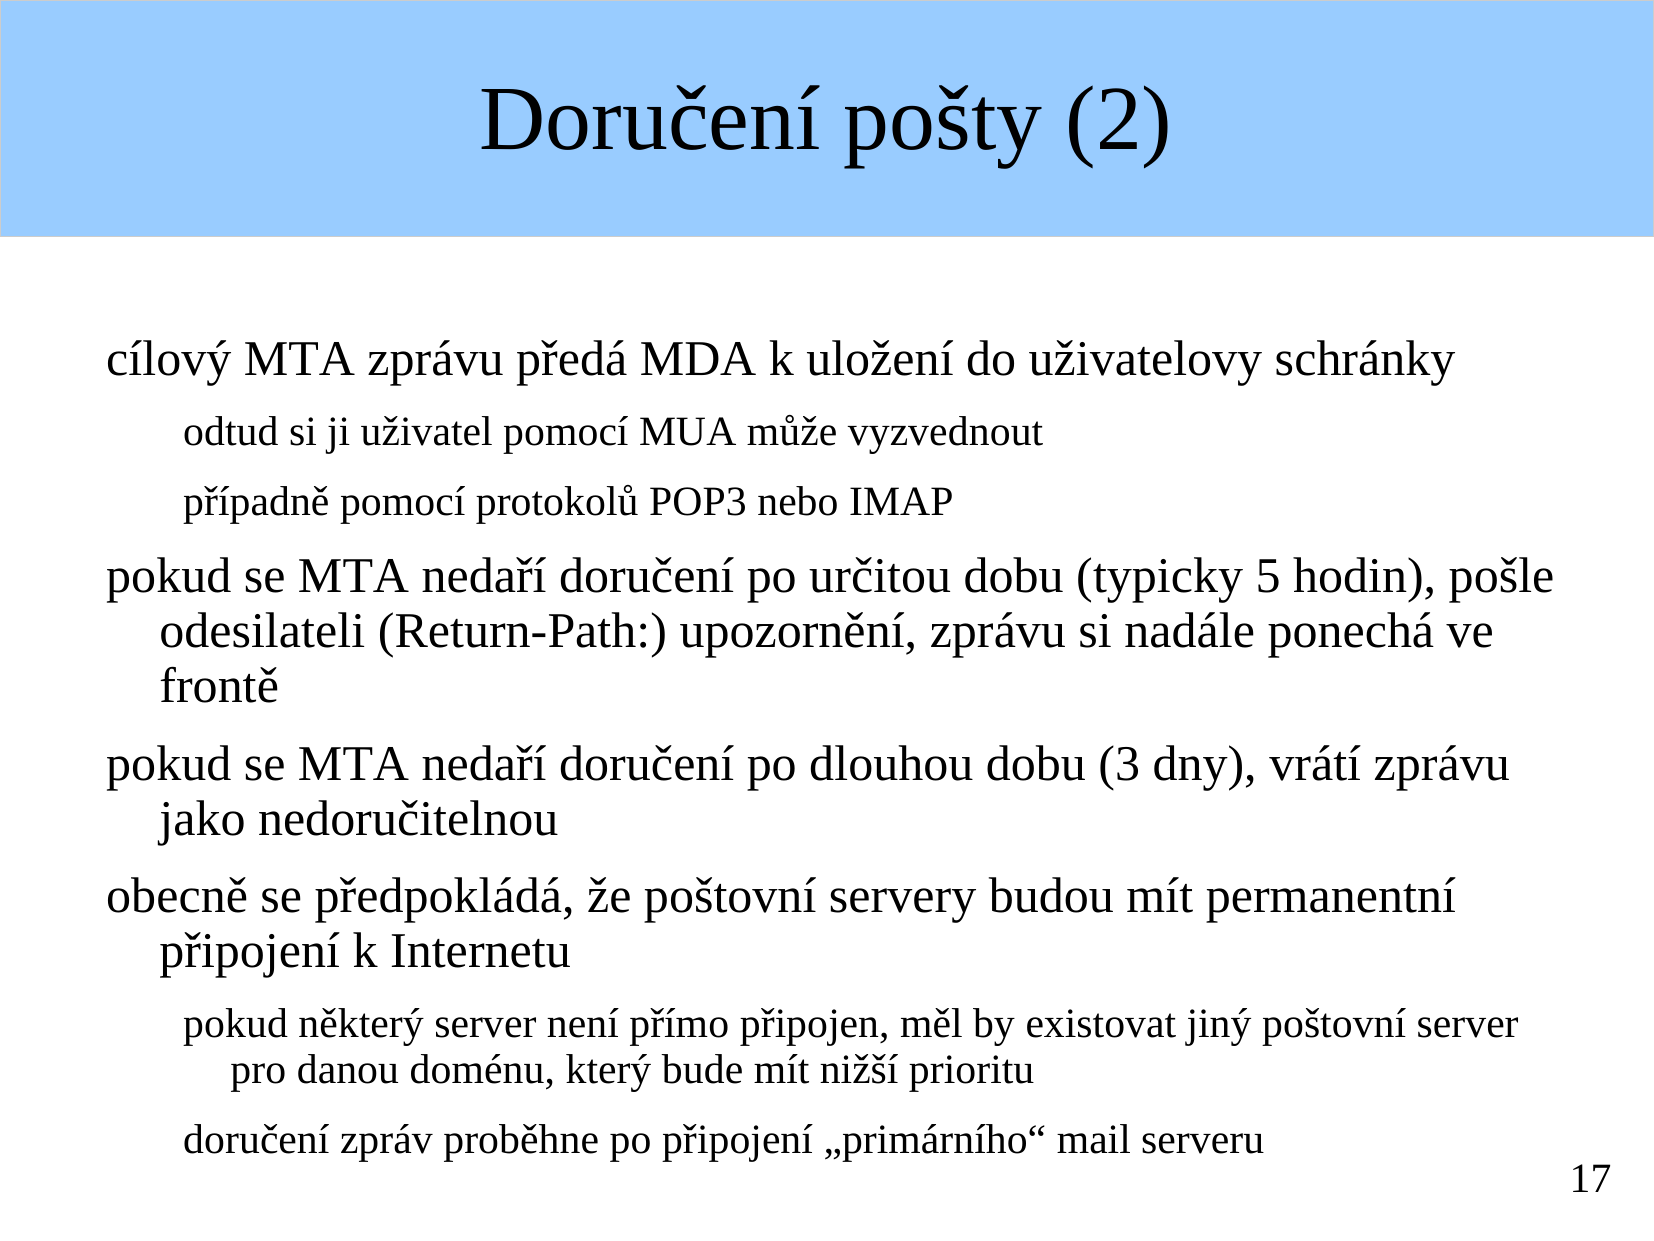

# Doručení pošty (2)
cílový MTA zprávu předá MDA k uložení do uživatelovy schránky
odtud si ji uživatel pomocí MUA může vyzvednout
případně pomocí protokolů POP3 nebo IMAP
pokud se MTA nedaří doručení po určitou dobu (typicky 5 hodin), pošle odesilateli (Return-Path:) upozornění, zprávu si nadále ponechá ve frontě
pokud se MTA nedaří doručení po dlouhou dobu (3 dny), vrátí zprávu jako nedoručitelnou
obecně se předpokládá, že poštovní servery budou mít permanentní připojení k Internetu
pokud některý server není přímo připojen, měl by existovat jiný poštovní server pro danou doménu, který bude mít nižší prioritu
doručení zpráv proběhne po připojení „primárního“ mail serveru